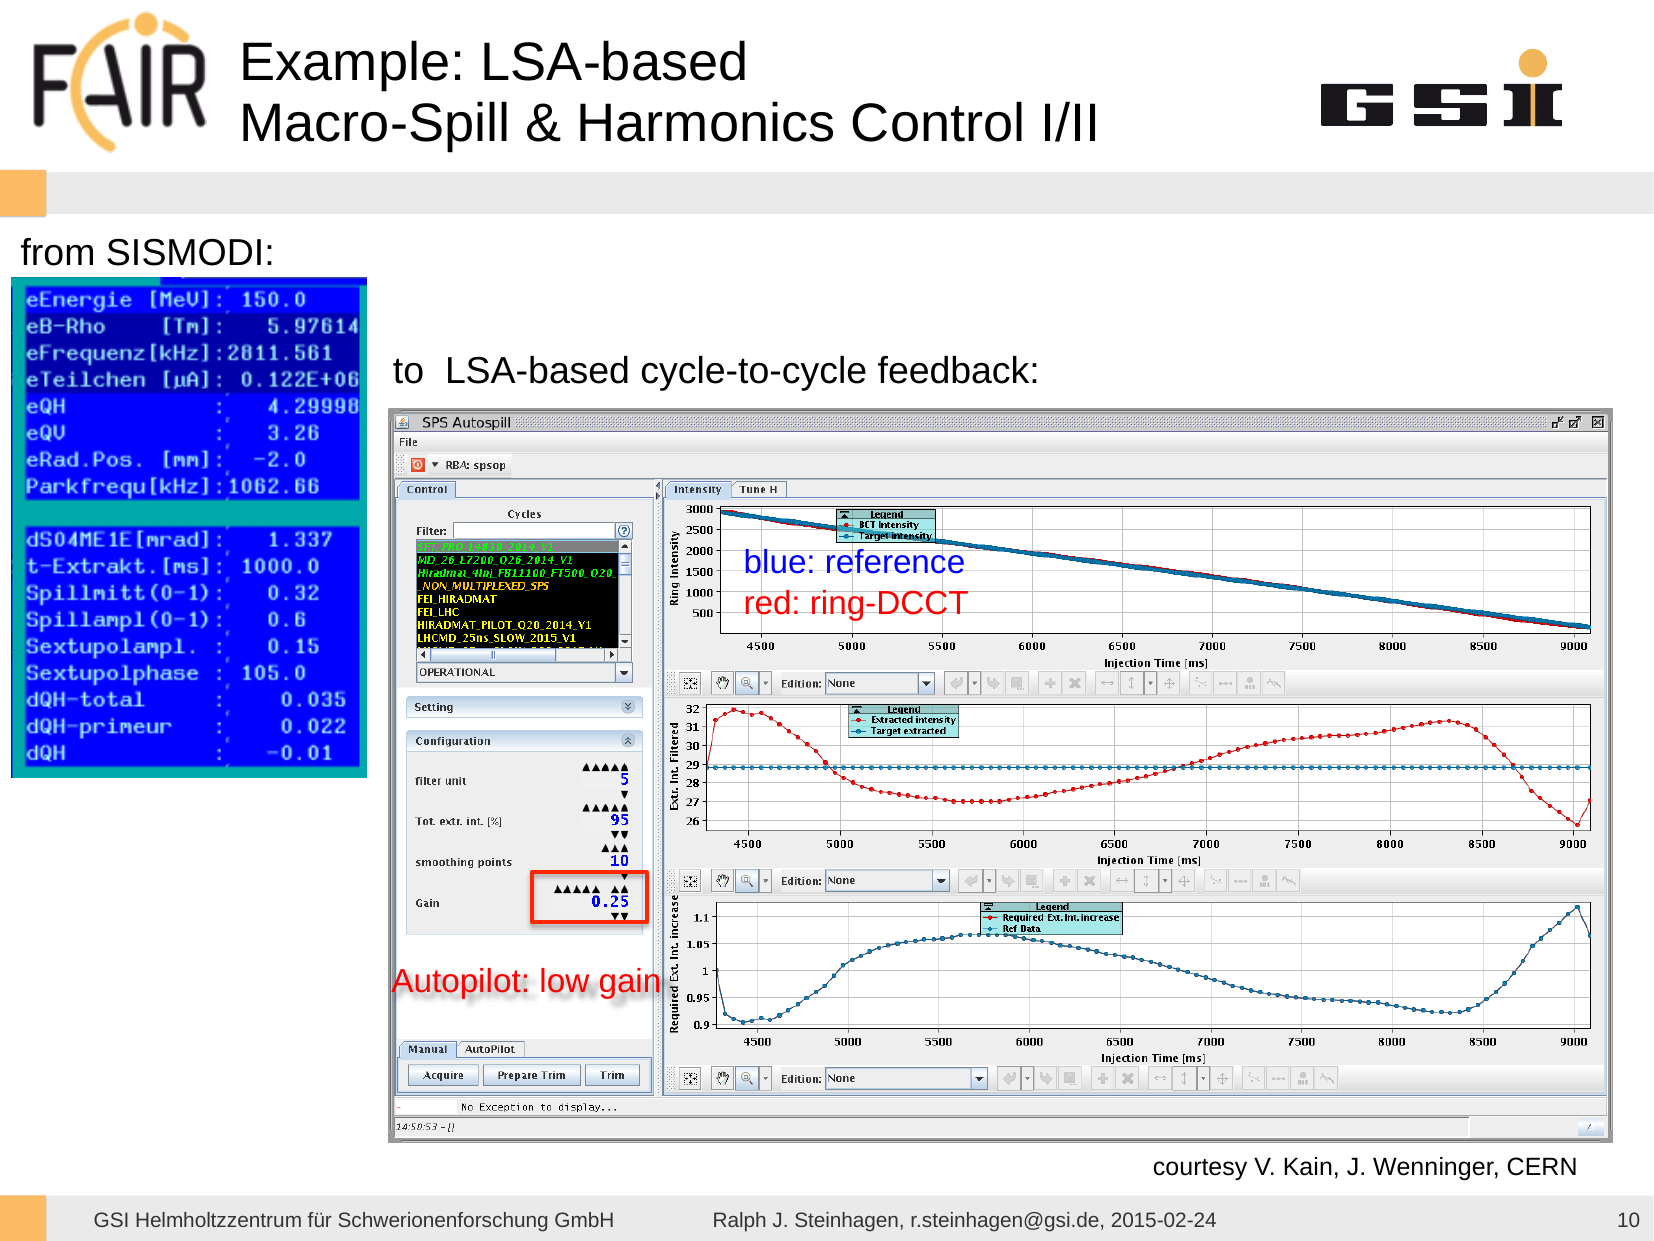

# Example: LSA-based Macro-Spill & Harmonics Control I/II
from SISMODI:
to LSA-based cycle-to-cycle feedback:
blue: reference
red: ring-DCCT
Autopilot: low gain
courtesy V. Kain, J. Wenninger, CERN